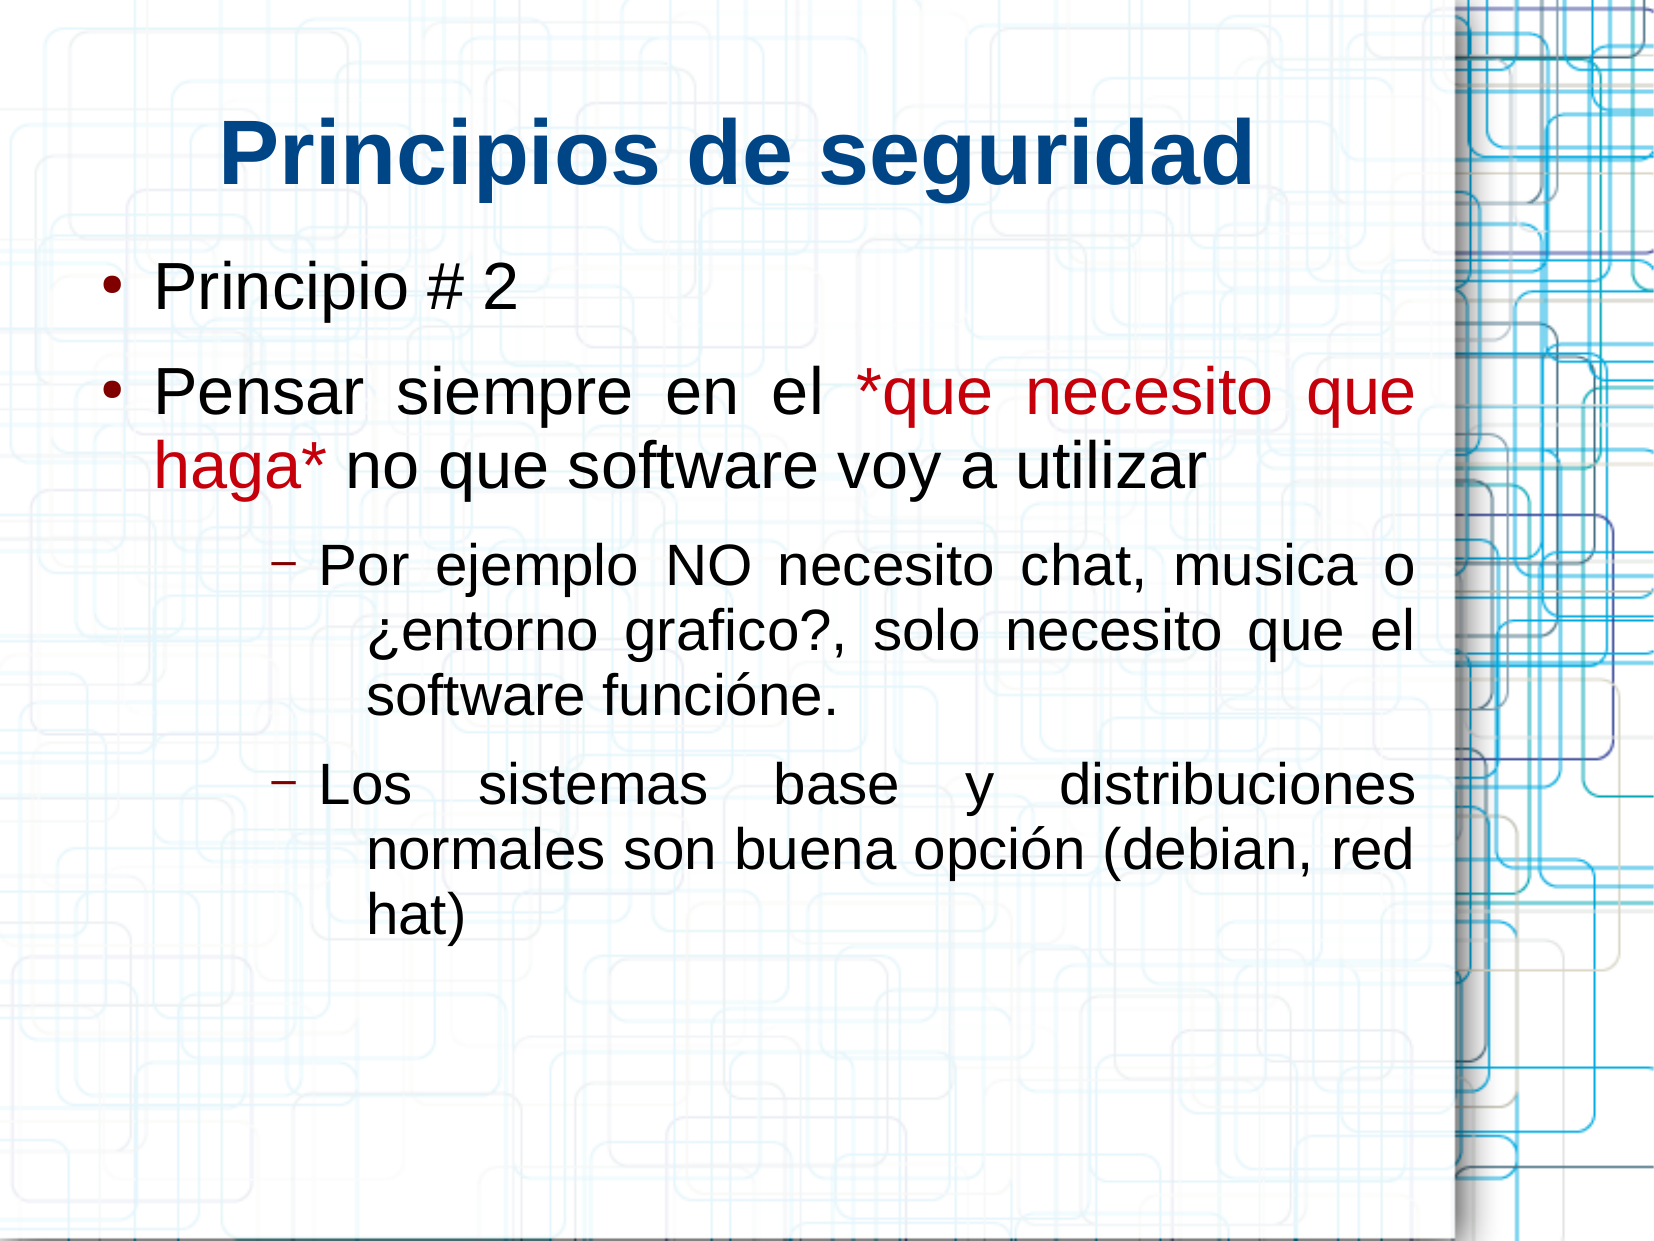

# Principios de seguridad
Principio # 2
Pensar siempre en el *que necesito que haga* no que software voy a utilizar
Por ejemplo NO necesito chat, musica o ¿entorno grafico?, solo necesito que el software funcióne.
Los sistemas base y distribuciones normales son buena opción (debian, red hat)